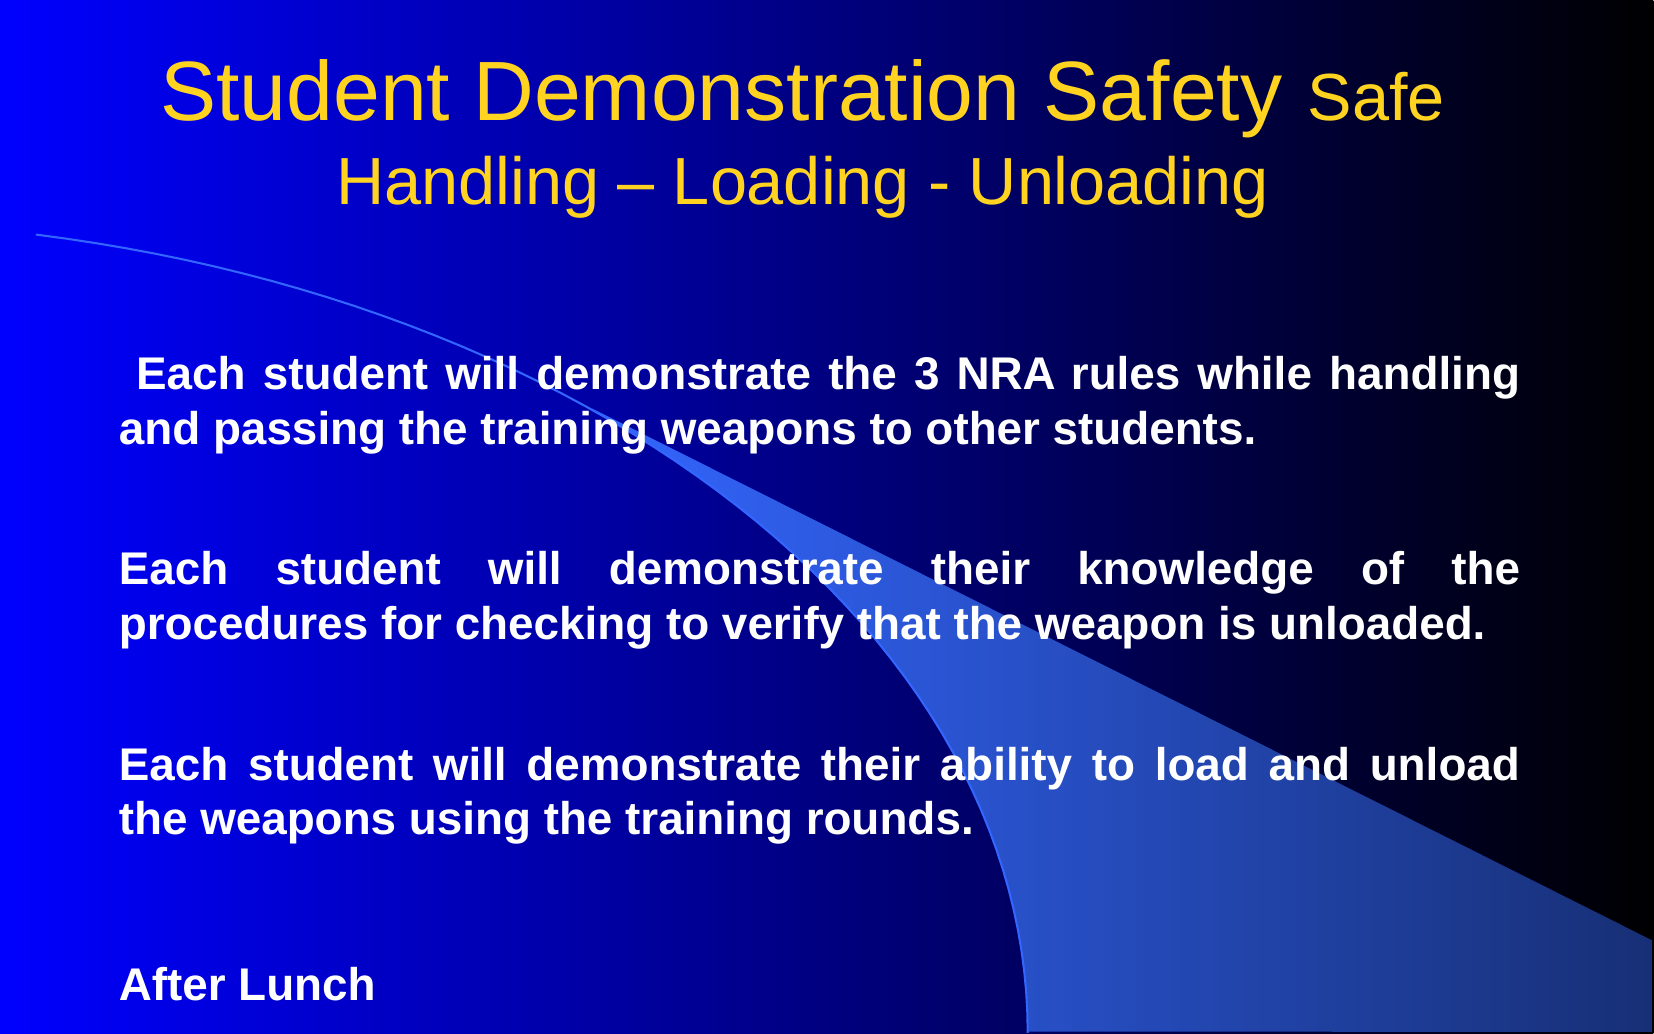

# Student Demonstration Safety Safe Handling – Loading - Unloading
 Each student will demonstrate the 3 NRA rules while handling and passing the training weapons to other students.
Each student will demonstrate their knowledge of the procedures for checking to verify that the weapon is unloaded.
Each student will demonstrate their ability to load and unload the weapons using the training rounds.
After Lunch